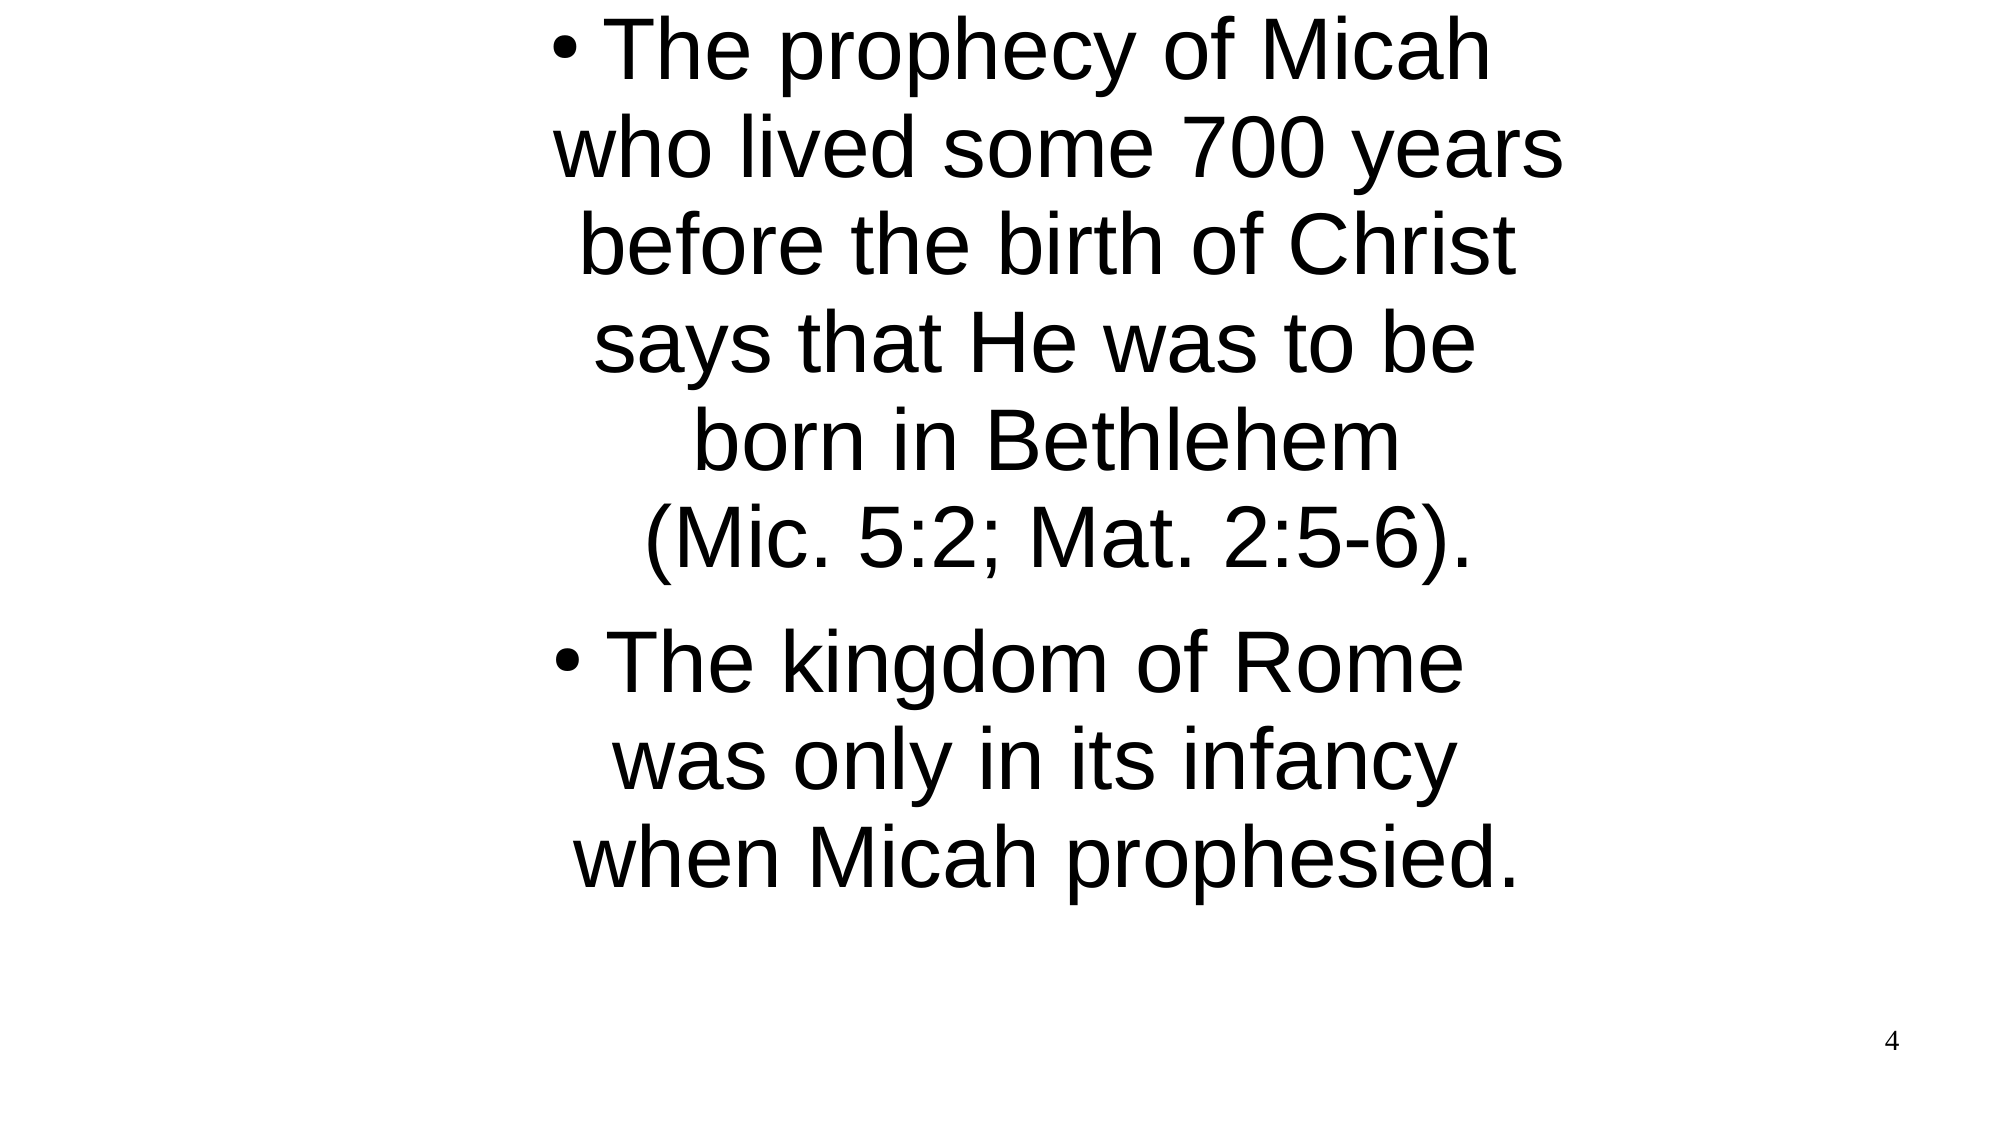

# The prophecy of Micah who lived some 700 years before the birth of Christ says that He was to be born in Bethlehem (Mic. 5:2; Mat. 2:5-6).
The kingdom of Rome
was only in its infancy
when Micah prophesied.
4